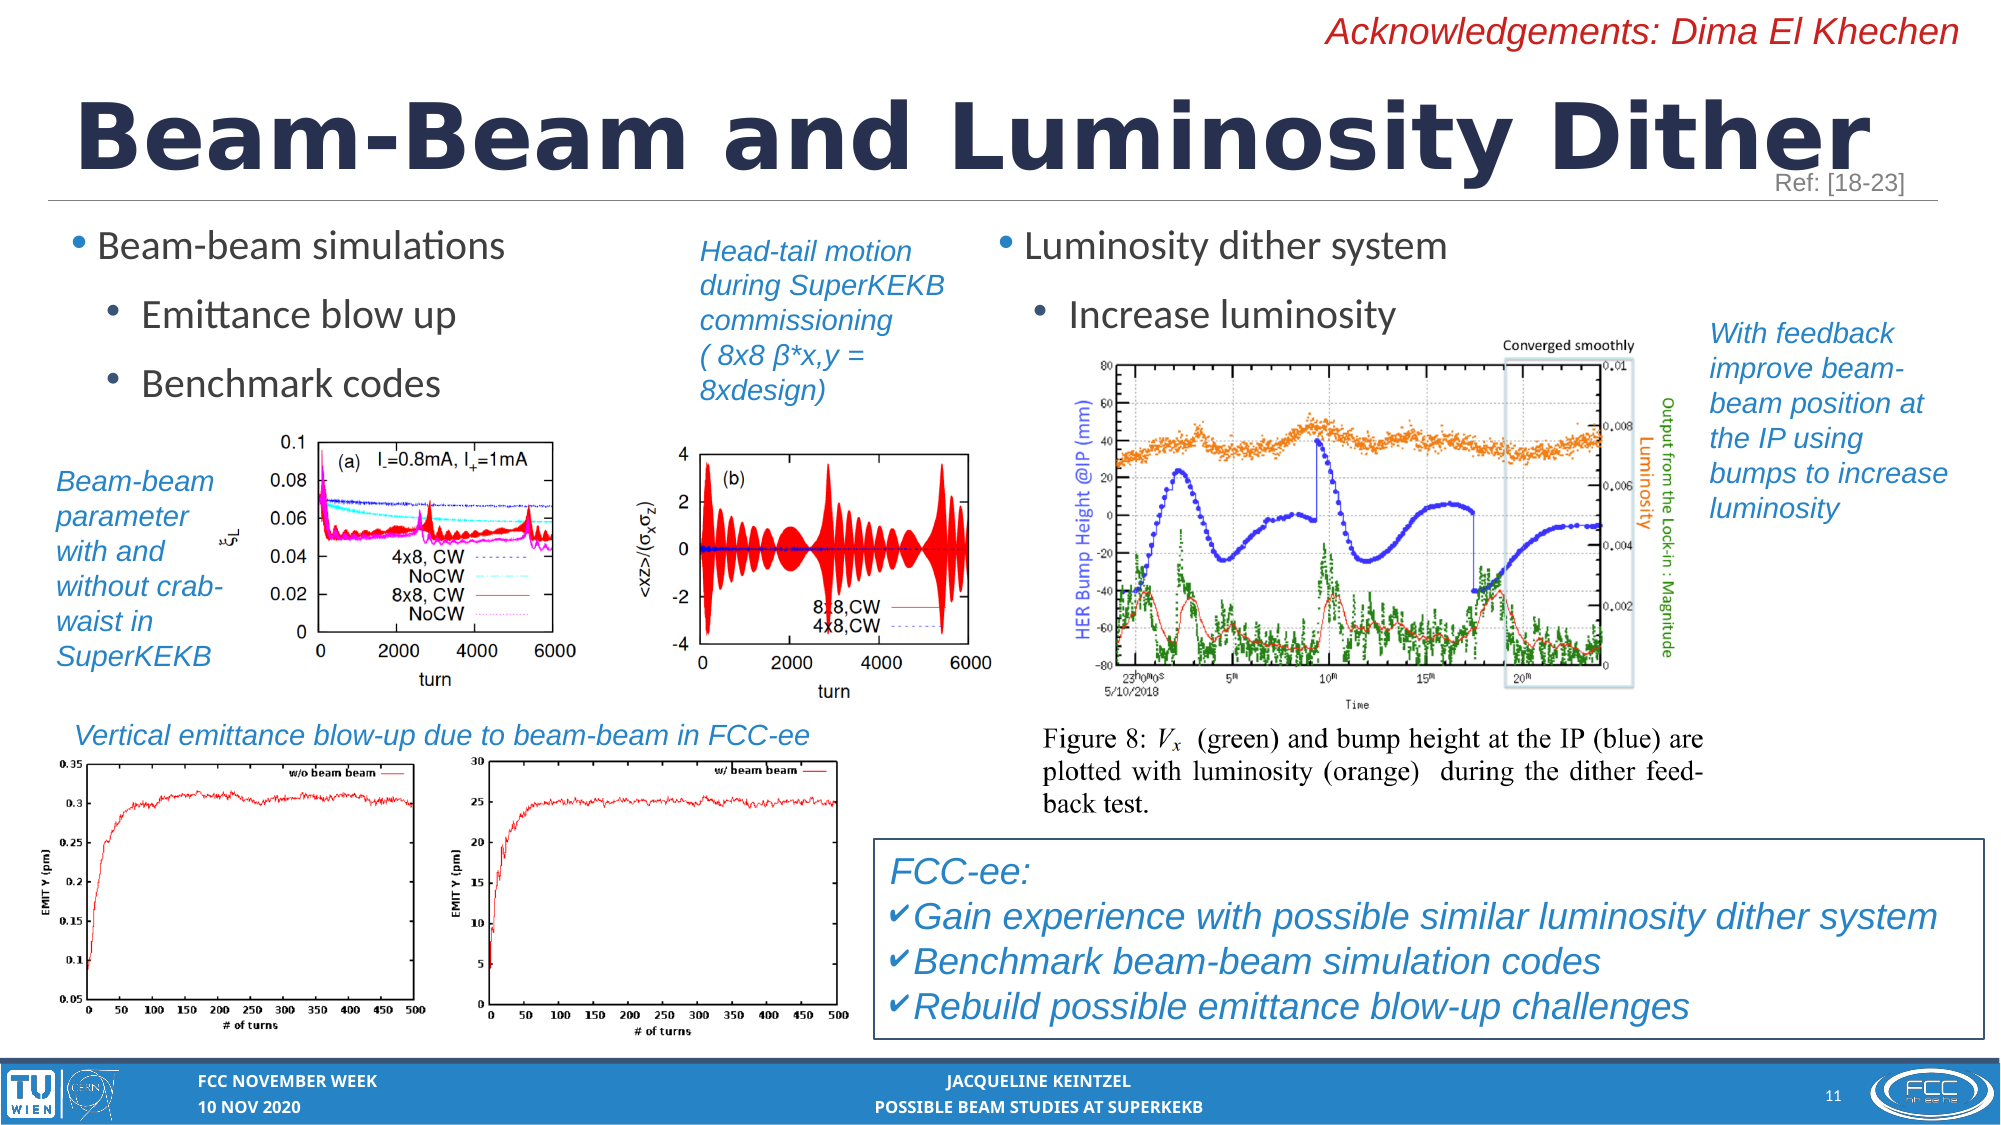

Acknowledgements: Dima El Khechen
Beam-Beam and Luminosity Dither
Ref: [18-23]
 Beam-beam simulations
Emittance blow up
Benchmark codes
 Luminosity dither system
Increase luminosity
Head-tail motion during SuperKEKB commissioning ( 8x8 β*x,y = 8xdesign)
With feedback improve beam-beam position at the IP using bumps to increase luminosity
Beam-beam parameter with and without crab-waist in SuperKEKB
Vertical emittance blow-up due to beam-beam in FCC-ee
FCC-ee:
Gain experience with possible similar luminosity dither system
Benchmark beam-beam simulation codes
Rebuild possible emittance blow-up challenges